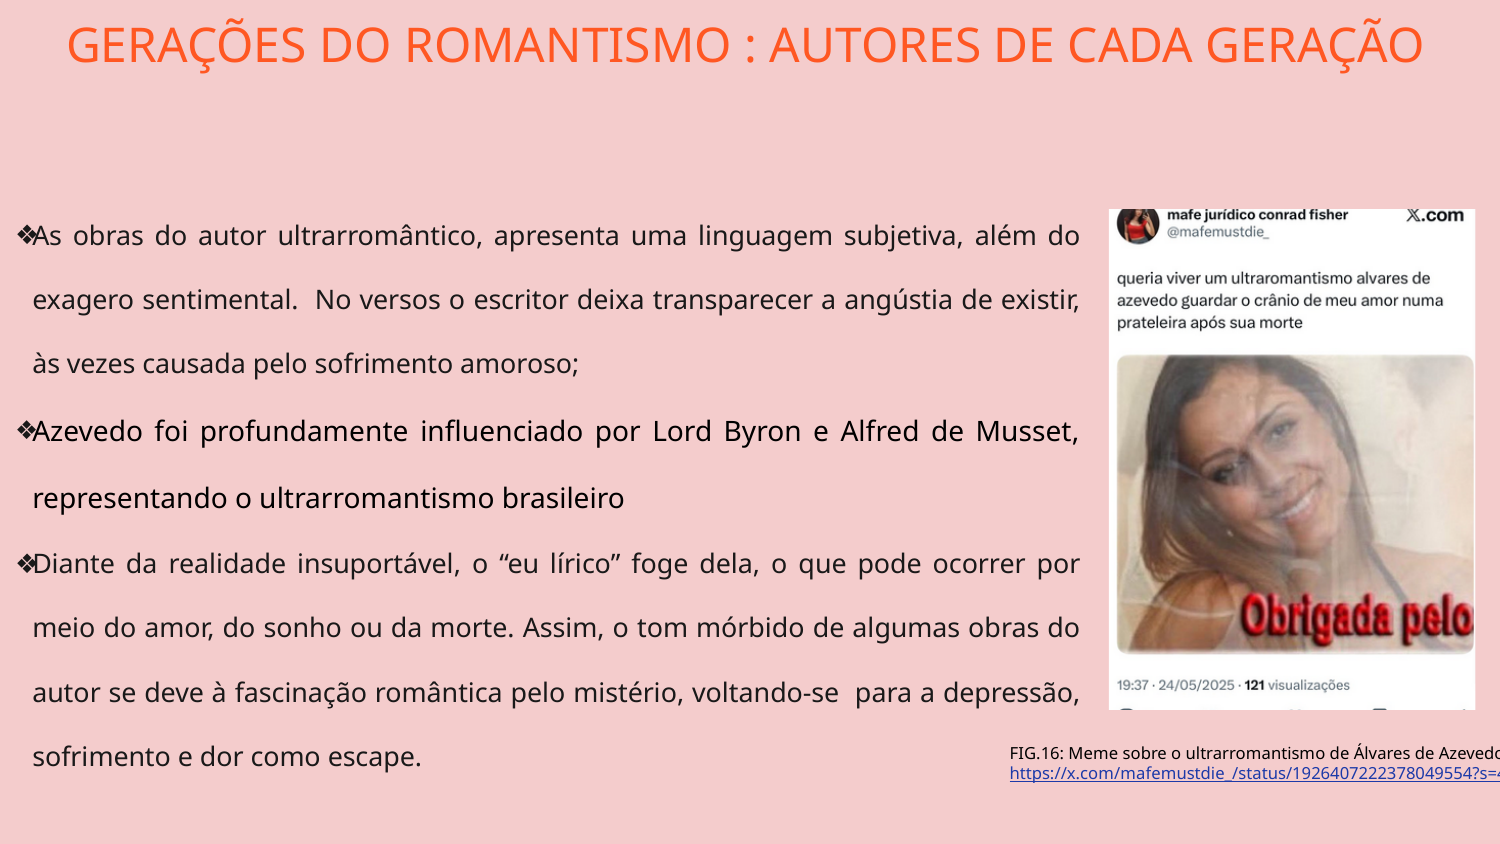

# GERAÇÕES DO ROMANTISMO : AUTORES DE CADA GERAÇÃO
As obras do autor ultrarromântico, apresenta uma linguagem subjetiva, além do exagero sentimental. No versos o escritor deixa transparecer a angústia de existir, às vezes causada pelo sofrimento amoroso;
Azevedo foi profundamente influenciado por Lord Byron e Alfred de Musset, representando o ultrarromantismo brasileiro
Diante da realidade insuportável, o “eu lírico” foge dela, o que pode ocorrer por meio do amor, do sonho ou da morte. Assim, o tom mórbido de algumas obras do autor se deve à fascinação romântica pelo mistério, voltando-se para a depressão, sofrimento e dor como escape.
FIG.16: Meme sobre o ultrarromantismo de Álvares de Azevedo.
https://x.com/mafemustdie_/status/1926407222378049554?s=46